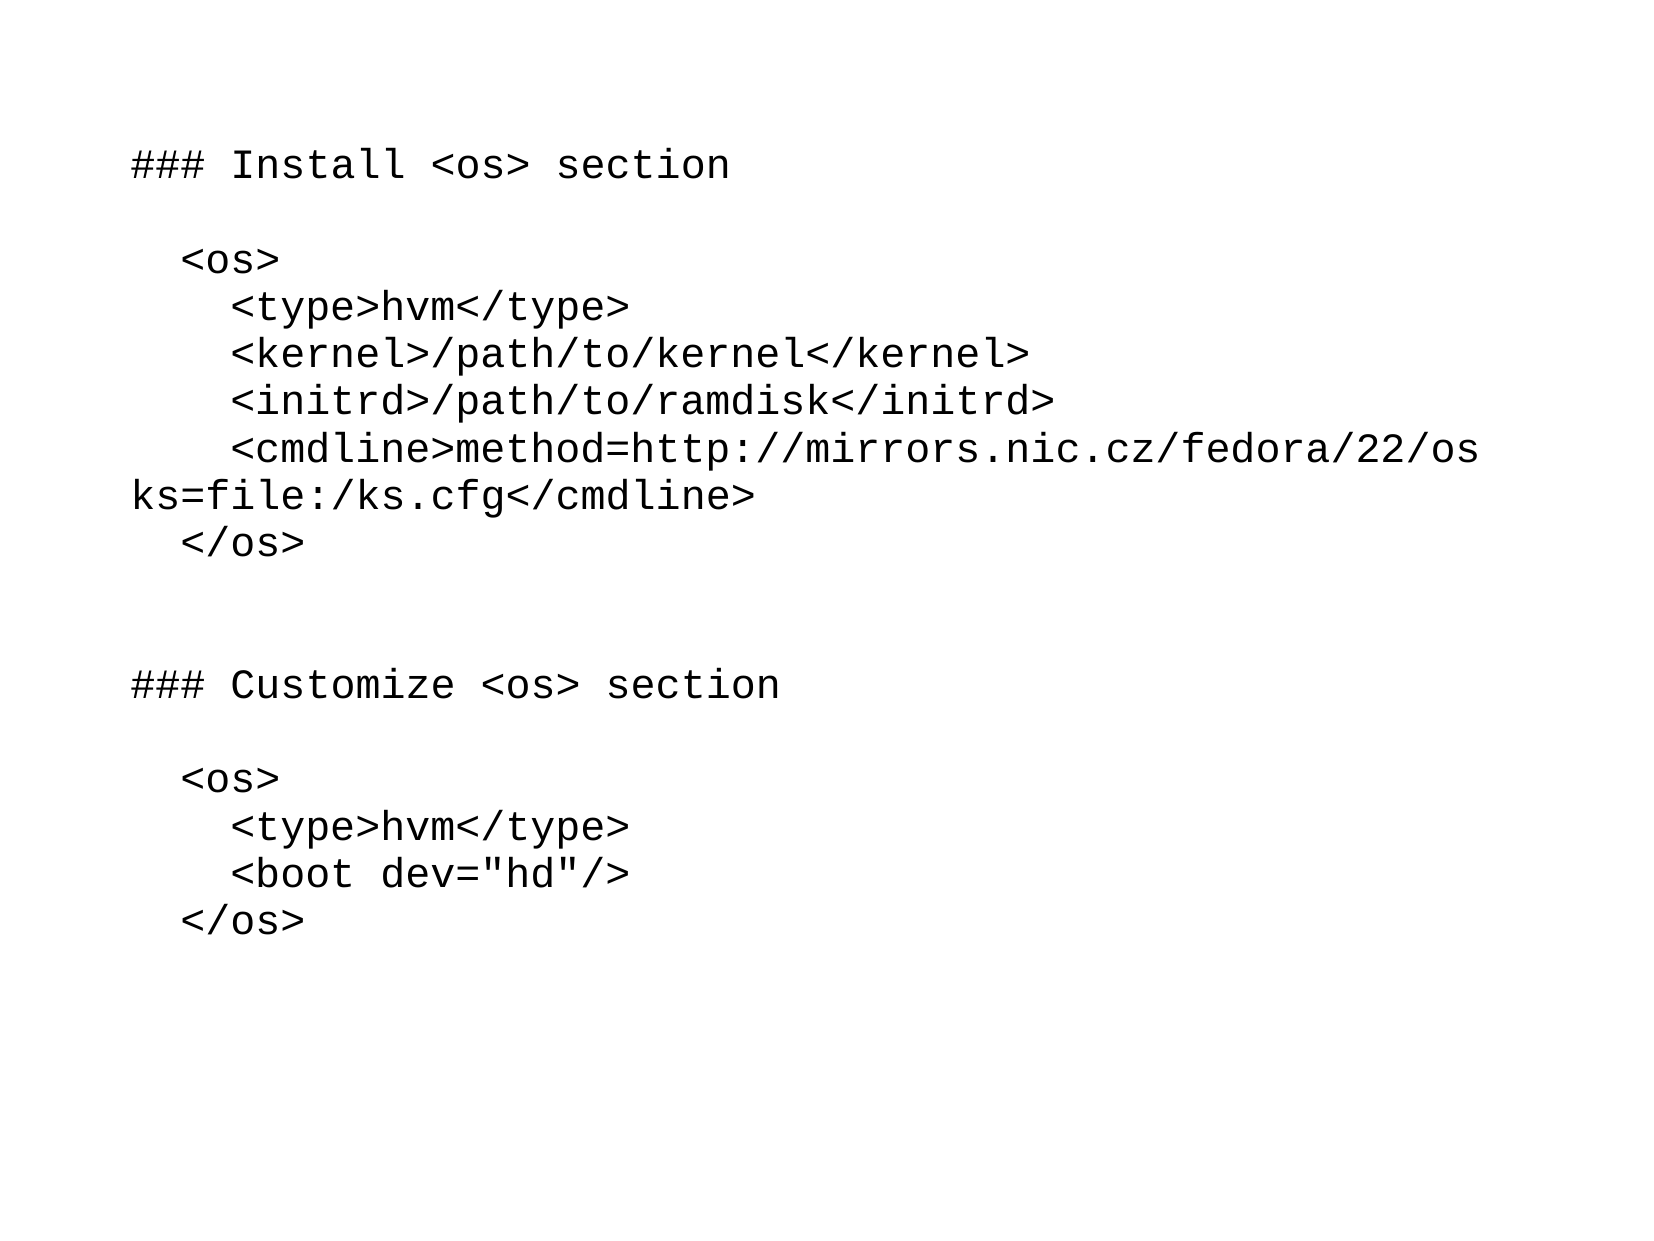

### Install <os> section
 <os>
 <type>hvm</type>
 <kernel>/path/to/kernel</kernel>
 <initrd>/path/to/ramdisk</initrd>
 <cmdline>method=http://mirrors.nic.cz/fedora/22/os ks=file:/ks.cfg</cmdline>
 </os>
### Customize <os> section
 <os>
 <type>hvm</type>
 <boot dev="hd"/>
 </os>
# Asdf
Asdf
Asdf
Asdf
Asdf
Asdf
Asfd